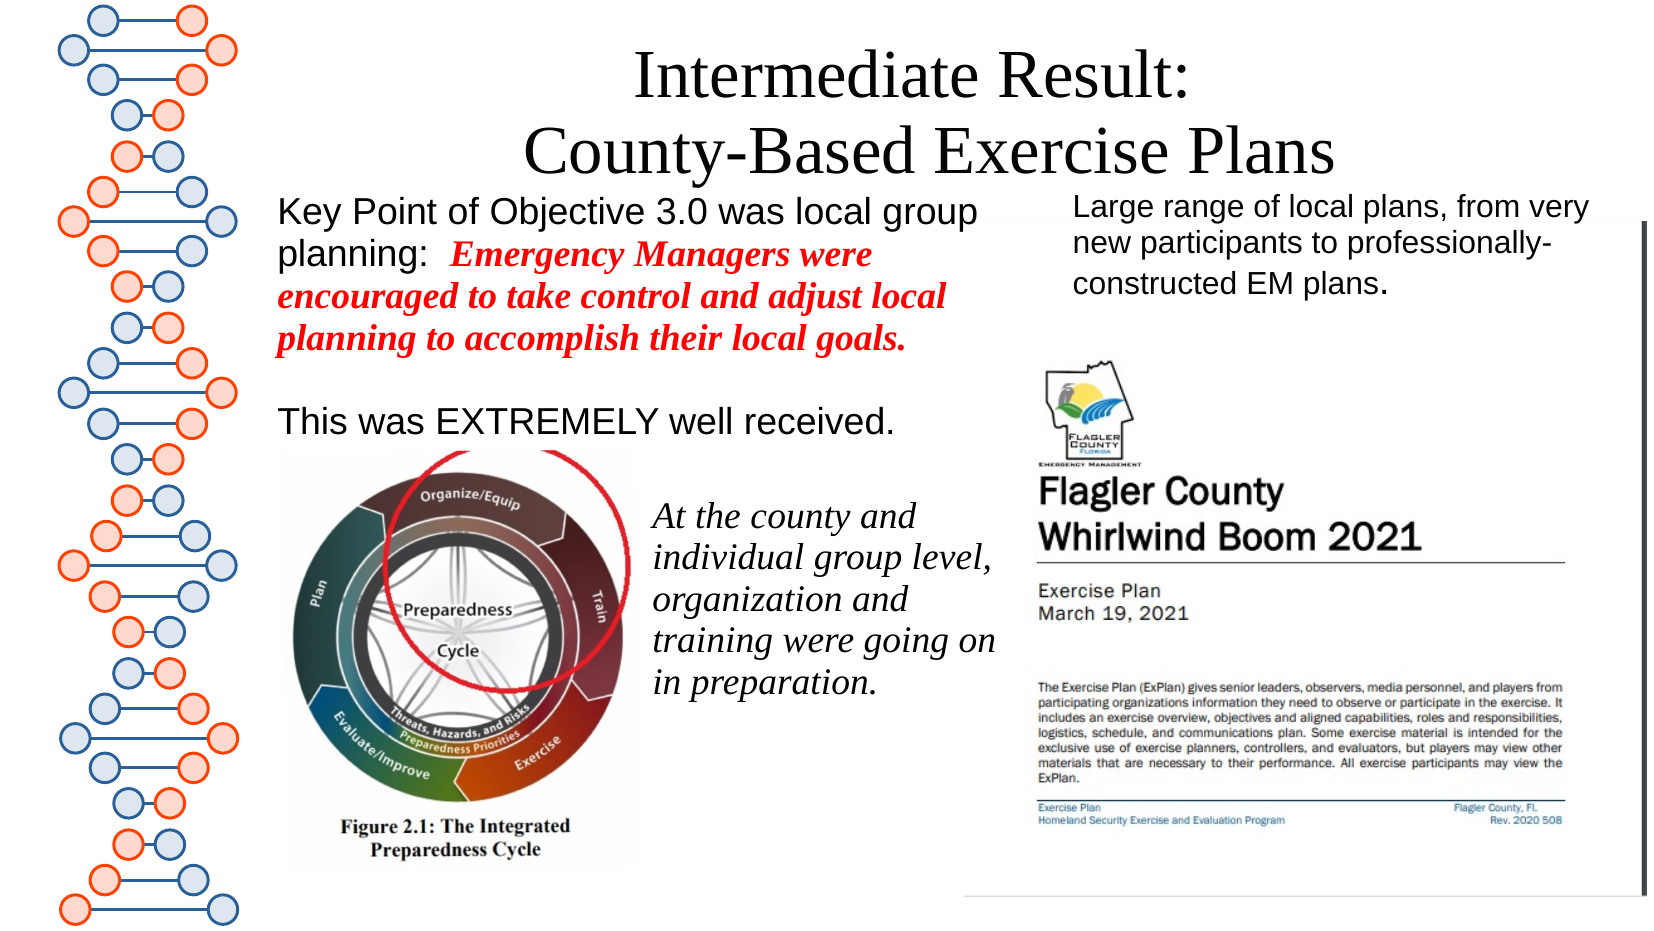

# Intermediate Result: County-Based Exercise Plans
Key Point of Objective 3.0 was local group planning: Emergency Managers were encouraged to take control and adjust local planning to accomplish their local goals.
This was EXTREMELY well received.
Large range of local plans, from very new participants to professionally-constructed EM plans.
At the county and individual group level, organization and training were going on in preparation.
41